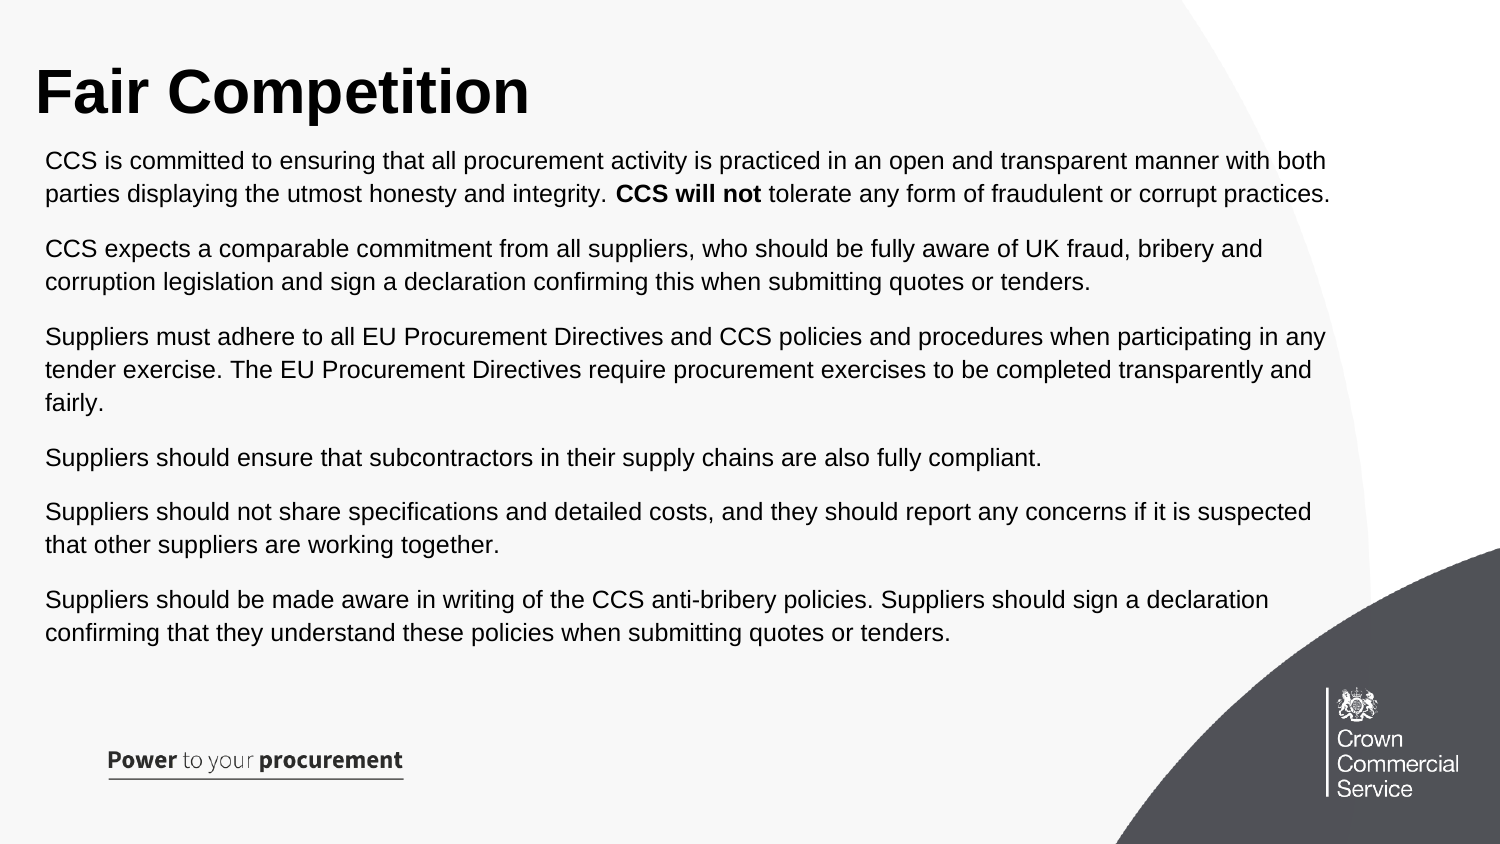

# Fair Competition
CCS is committed to ensuring that all procurement activity is practiced in an open and transparent manner with both parties displaying the utmost honesty and integrity. CCS will not tolerate any form of fraudulent or corrupt practices.
CCS expects a comparable commitment from all suppliers, who should be fully aware of UK fraud, bribery and corruption legislation and sign a declaration confirming this when submitting quotes or tenders.
Suppliers must adhere to all EU Procurement Directives and CCS policies and procedures when participating in any tender exercise. The EU Procurement Directives require procurement exercises to be completed transparently and fairly.
Suppliers should ensure that subcontractors in their supply chains are also fully compliant.
Suppliers should not share specifications and detailed costs, and they should report any concerns if it is suspected that other suppliers are working together.
Suppliers should be made aware in writing of the CCS anti-bribery policies. Suppliers should sign a declaration confirming that they understand these policies when submitting quotes or tenders.